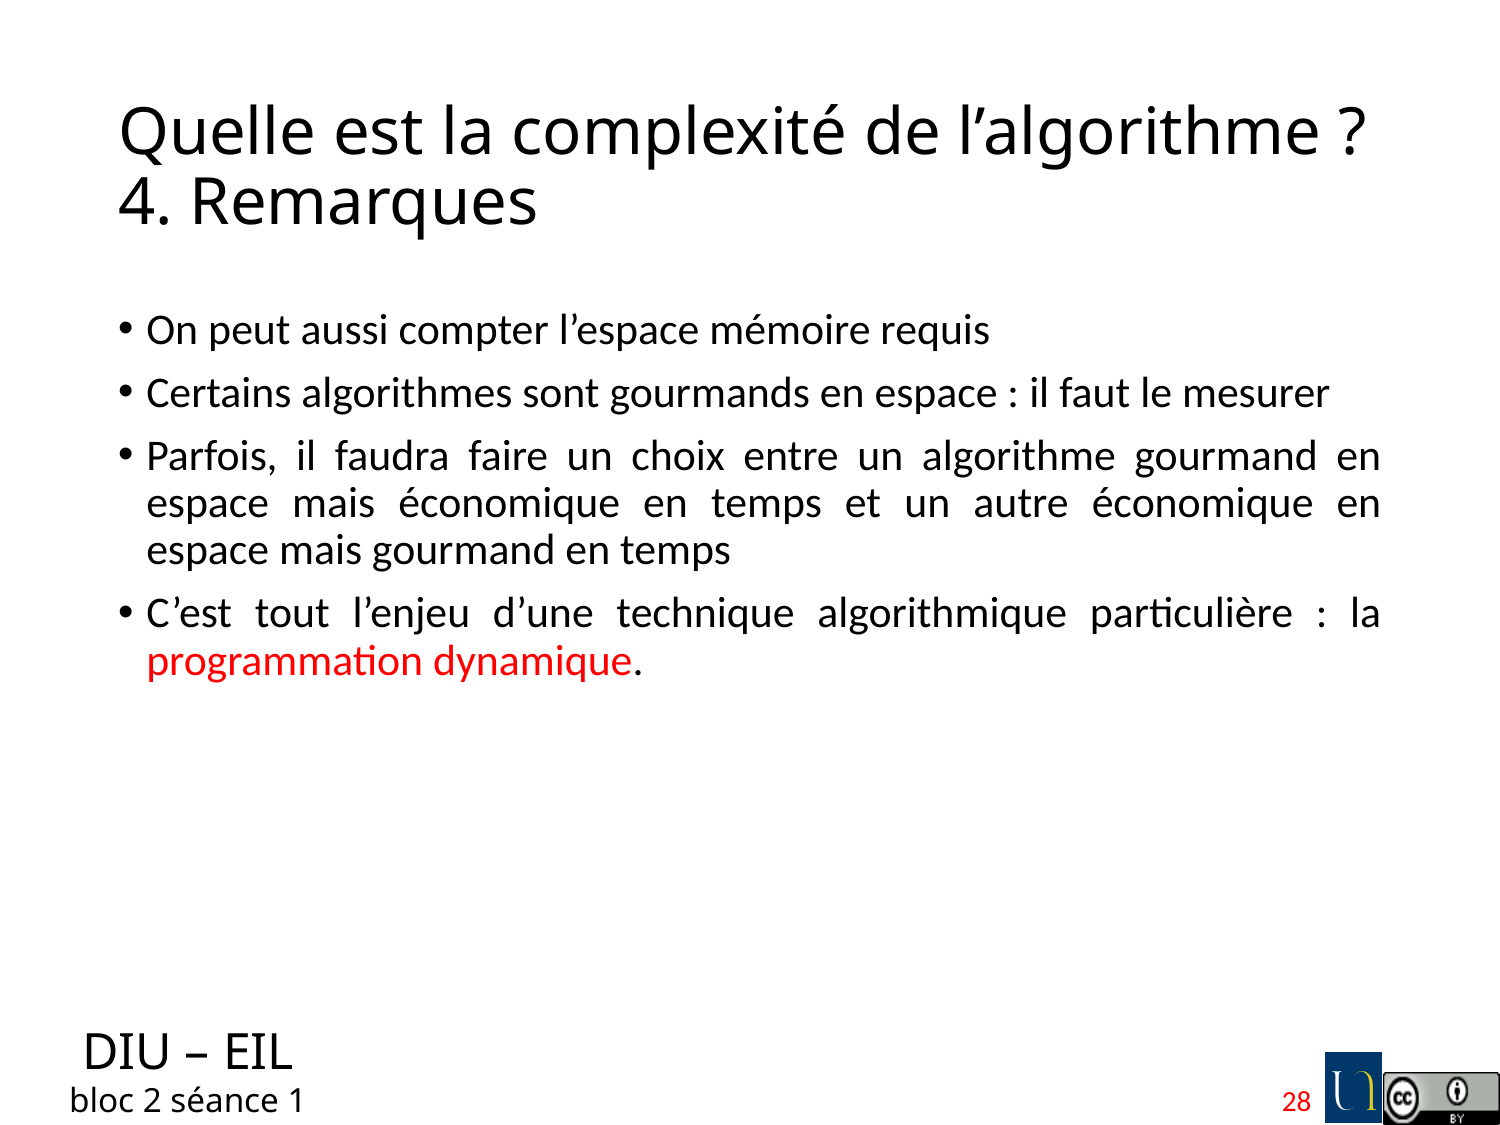

# Quelle est la complexité de l’algorithme ? 4. Remarques
On peut aussi compter l’espace mémoire requis
Certains algorithmes sont gourmands en espace : il faut le mesurer
Parfois, il faudra faire un choix entre un algorithme gourmand en espace mais économique en temps et un autre économique en espace mais gourmand en temps
C’est tout l’enjeu d’une technique algorithmique particulière : la programmation dynamique.